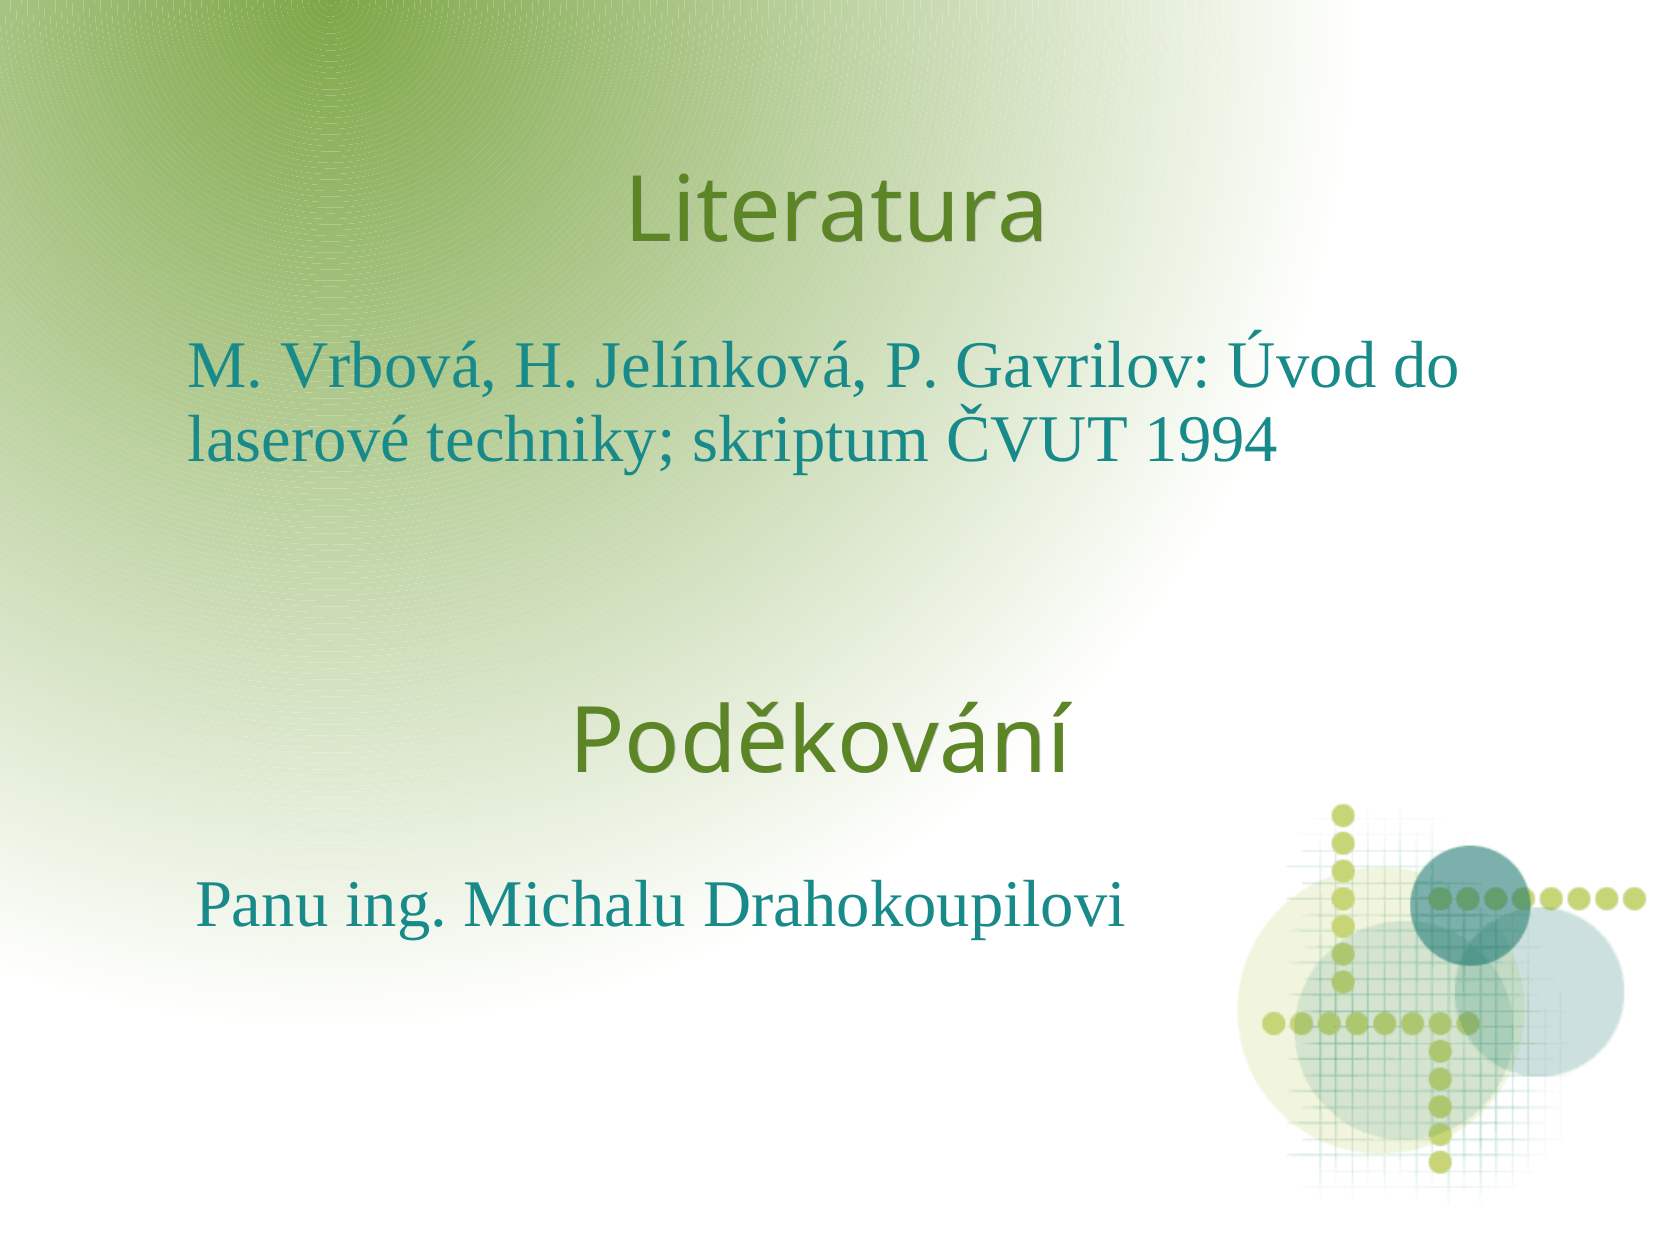

# Literatura
M. Vrbová, H. Jelínková, P. Gavrilov: Úvod do laserové techniky; skriptum ČVUT 1994
Poděkování
Panu ing. Michalu Drahokoupilovi